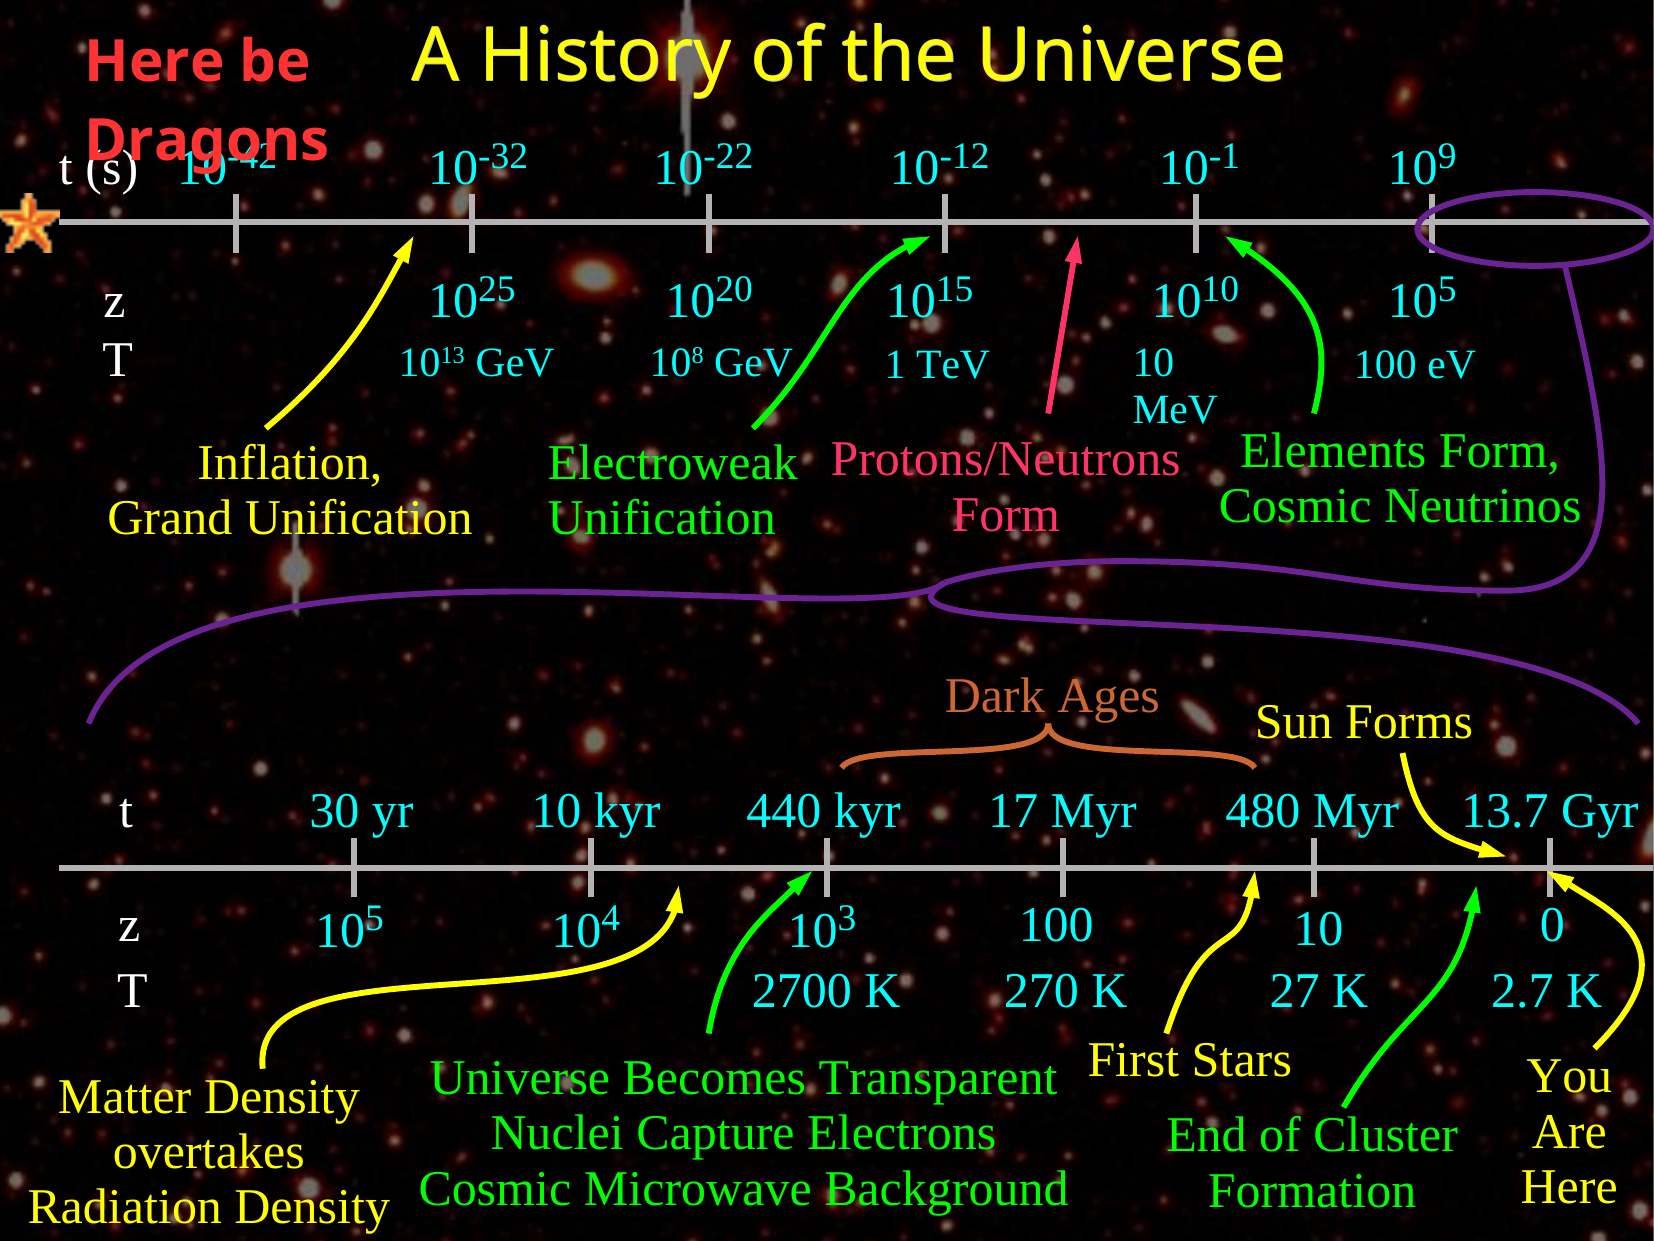

A History of the Universe
Here be
Dragons
10-42
10-32
10-22
10-12
10-1
109
t (s)
Dark Ages
Sun Forms
t
30 yr
10 kyr
440 kyr
17 Myr
480 Myr
13.7 Gyr
z
105
104
103
100
0
10
T
2700 K
270 K
27 K
2.7 K
First Stars
You
Are
Here
Universe Becomes Transparent
Nuclei Capture Electrons
Cosmic Microwave Background
Matter Density
overtakes
Radiation Density
End of Cluster
Formation
1025
1020
1015
1010
105
z
T
1013 GeV
108 GeV
10 MeV
1 TeV
100 eV
Elements Form,
Cosmic Neutrinos
Protons/Neutrons
Form
Inflation,
Grand Unification
Electroweak
Unification